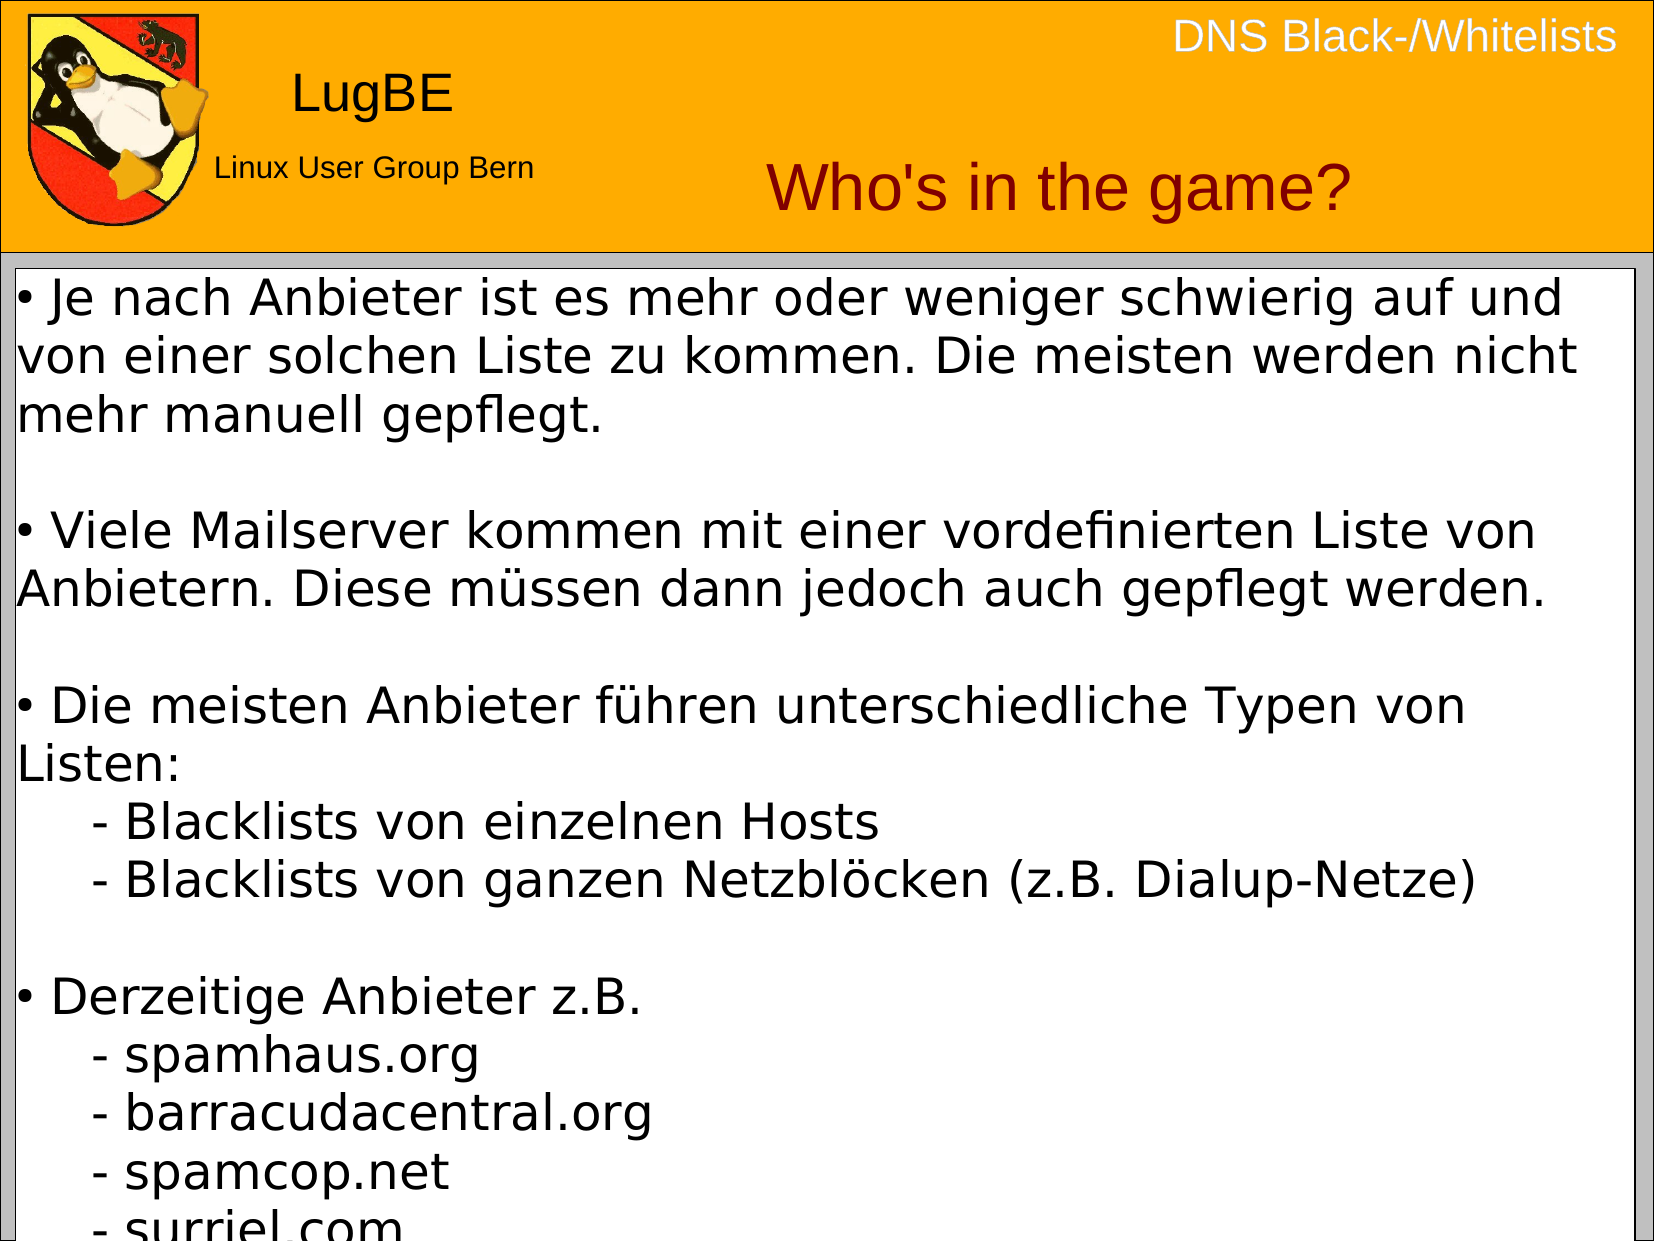

Who's in the game?
 Je nach Anbieter ist es mehr oder weniger schwierig auf und von einer solchen Liste zu kommen. Die meisten werden nicht mehr manuell gepflegt.
 Viele Mailserver kommen mit einer vordefinierten Liste von Anbietern. Diese müssen dann jedoch auch gepflegt werden.
 Die meisten Anbieter führen unterschiedliche Typen von Listen:
 	- Blacklists von einzelnen Hosts
	- Blacklists von ganzen Netzblöcken (z.B. Dialup-Netze)
 Derzeitige Anbieter z.B.
	- spamhaus.org
	- barracudacentral.org
	- spamcop.net
	- surriel.com
	- dnswl.org